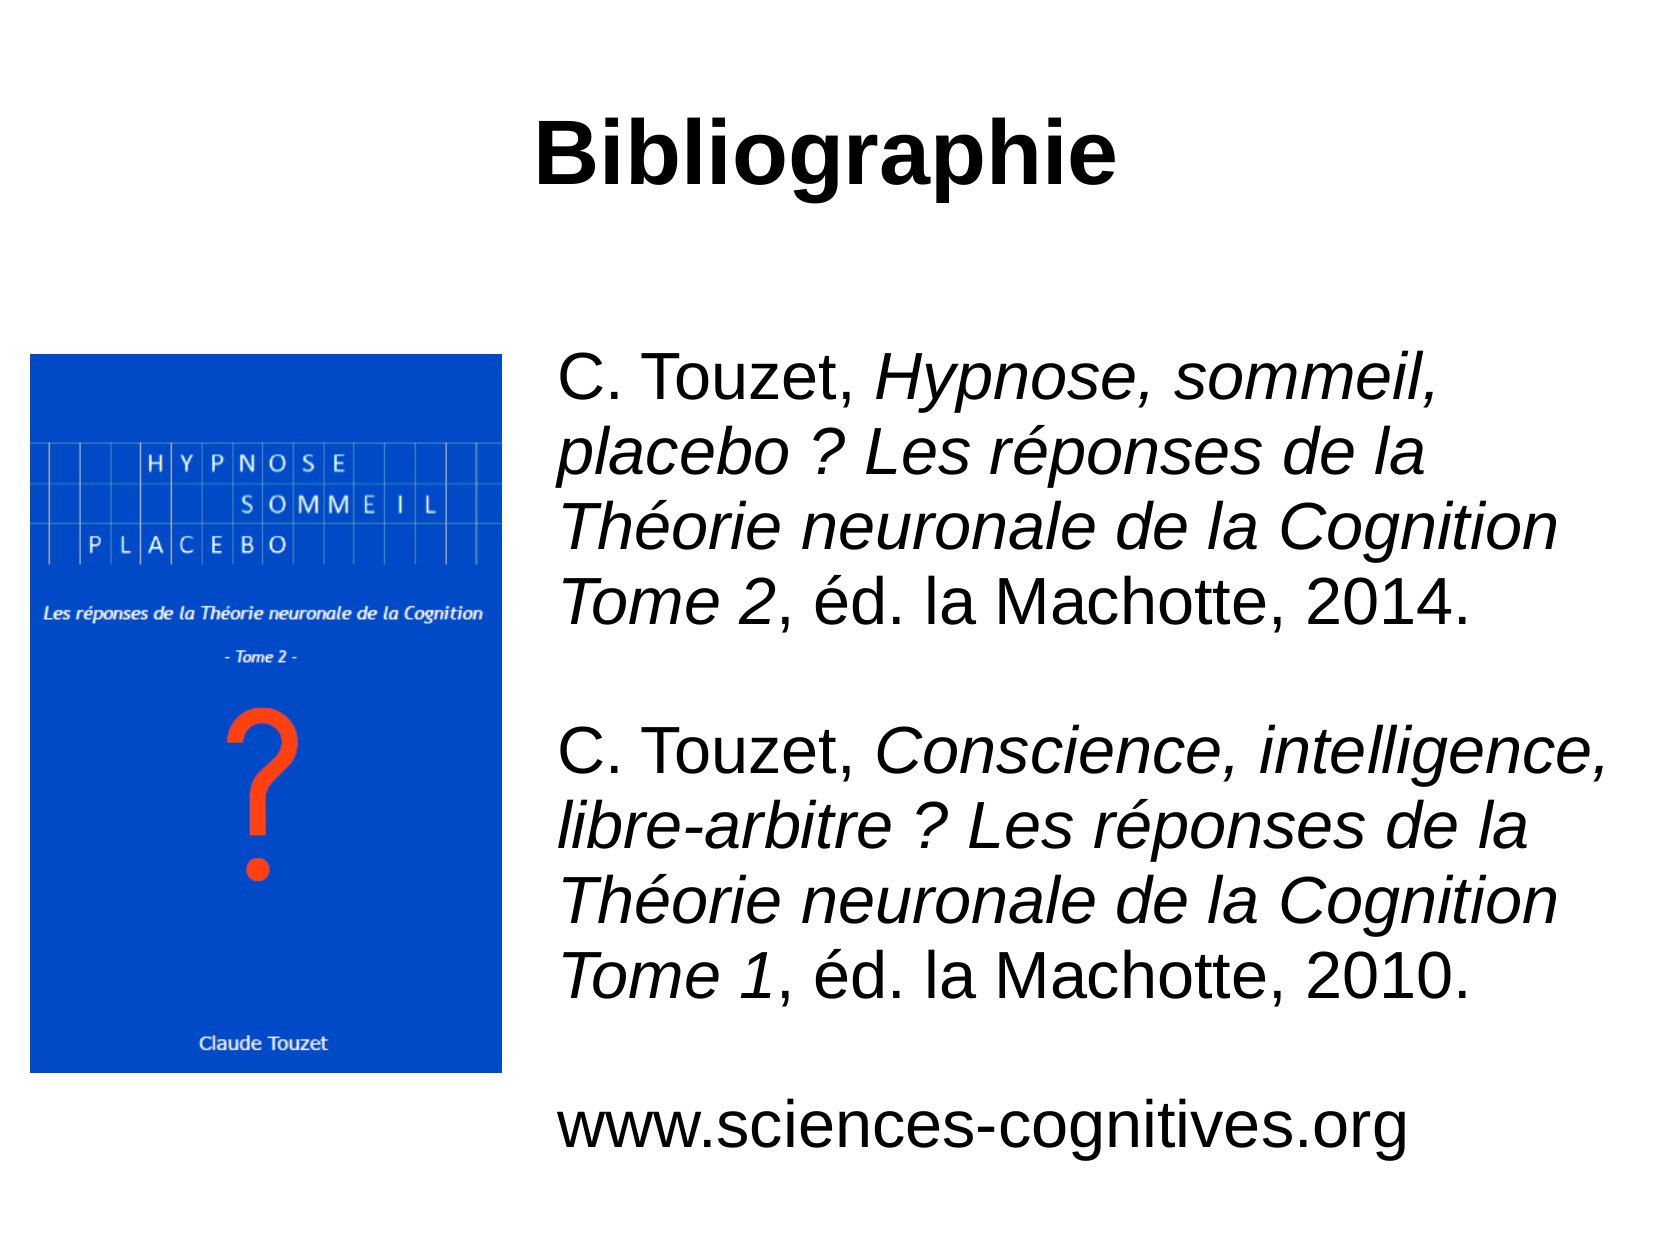

# Bibliographie
C. Touzet, Hypnose, sommeil, placebo ? Les réponses de la Théorie neuronale de la Cognition Tome 2, éd. la Machotte, 2014.
C. Touzet, Conscience, intelligence, libre-arbitre ? Les réponses de la Théorie neuronale de la Cognition Tome 1, éd. la Machotte, 2010.
www.sciences-cognitives.org